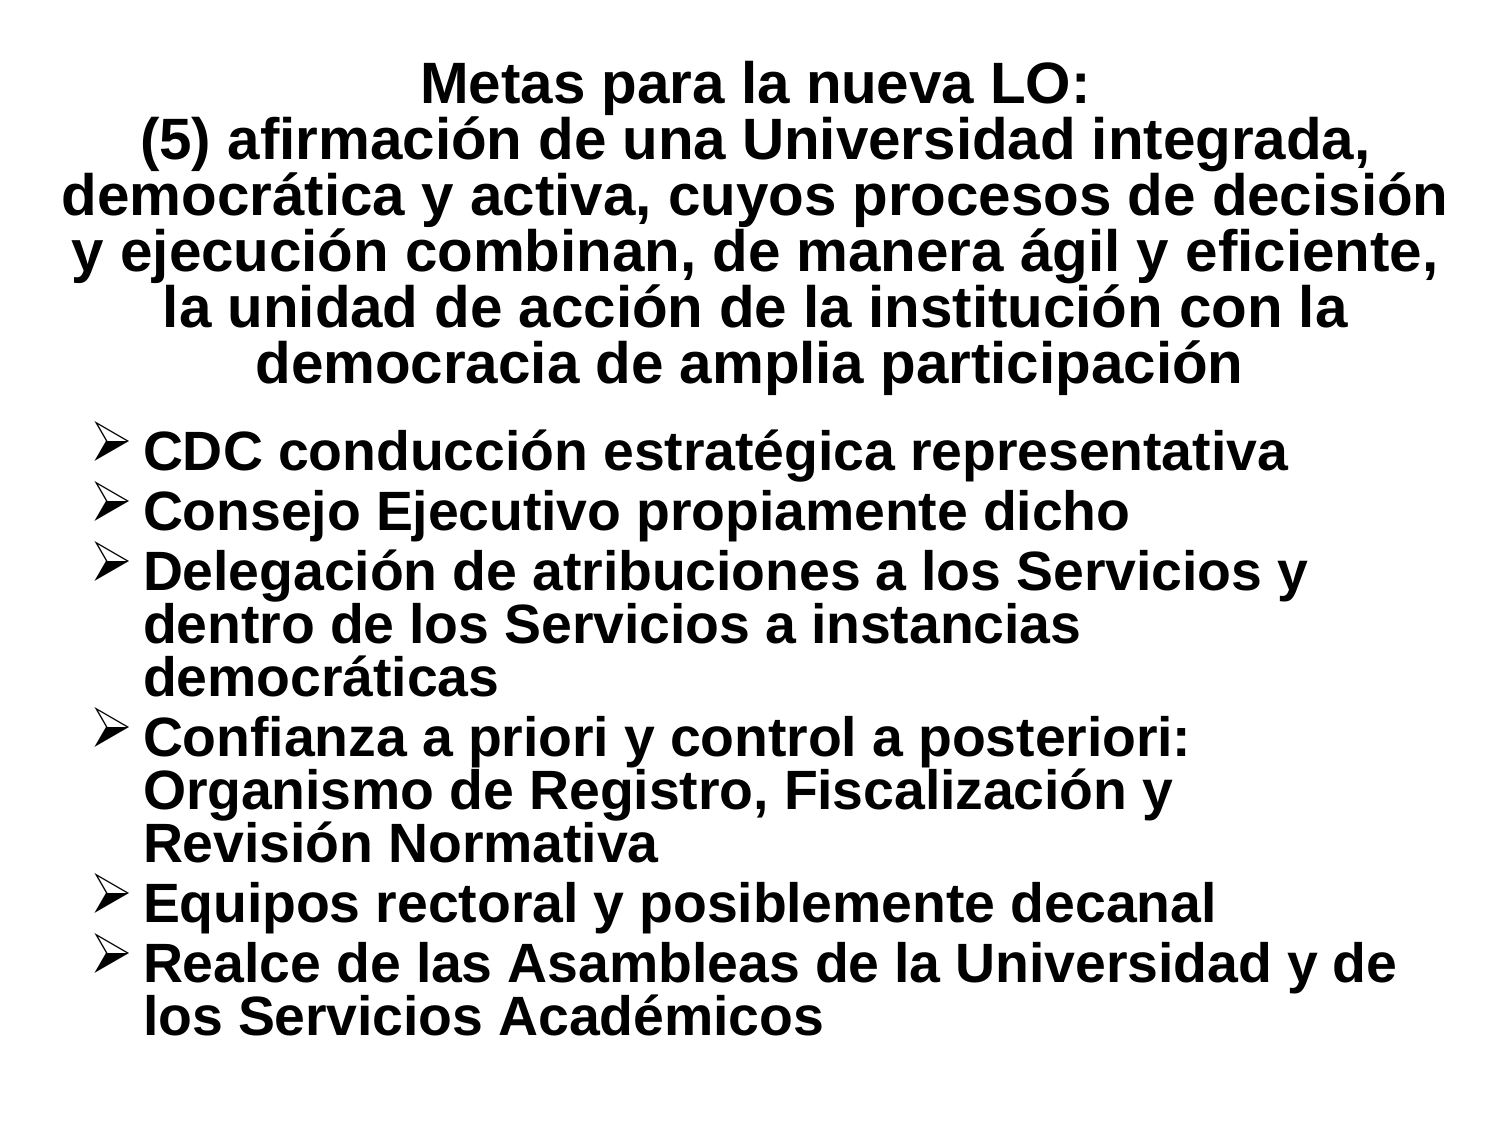

# Metas para la nueva LO: (5) afirmación de una Universidad integrada, democrática y activa, cuyos procesos de decisión y ejecución combinan, de manera ágil y eficiente, la unidad de acción de la institución con la democracia de amplia participación
CDC conducción estratégica representativa
Consejo Ejecutivo propiamente dicho
Delegación de atribuciones a los Servicios y dentro de los Servicios a instancias democráticas
Confianza a priori y control a posteriori: Organismo de Registro, Fiscalización y Revisión Normativa
Equipos rectoral y posiblemente decanal
Realce de las Asambleas de la Universidad y de los Servicios Académicos